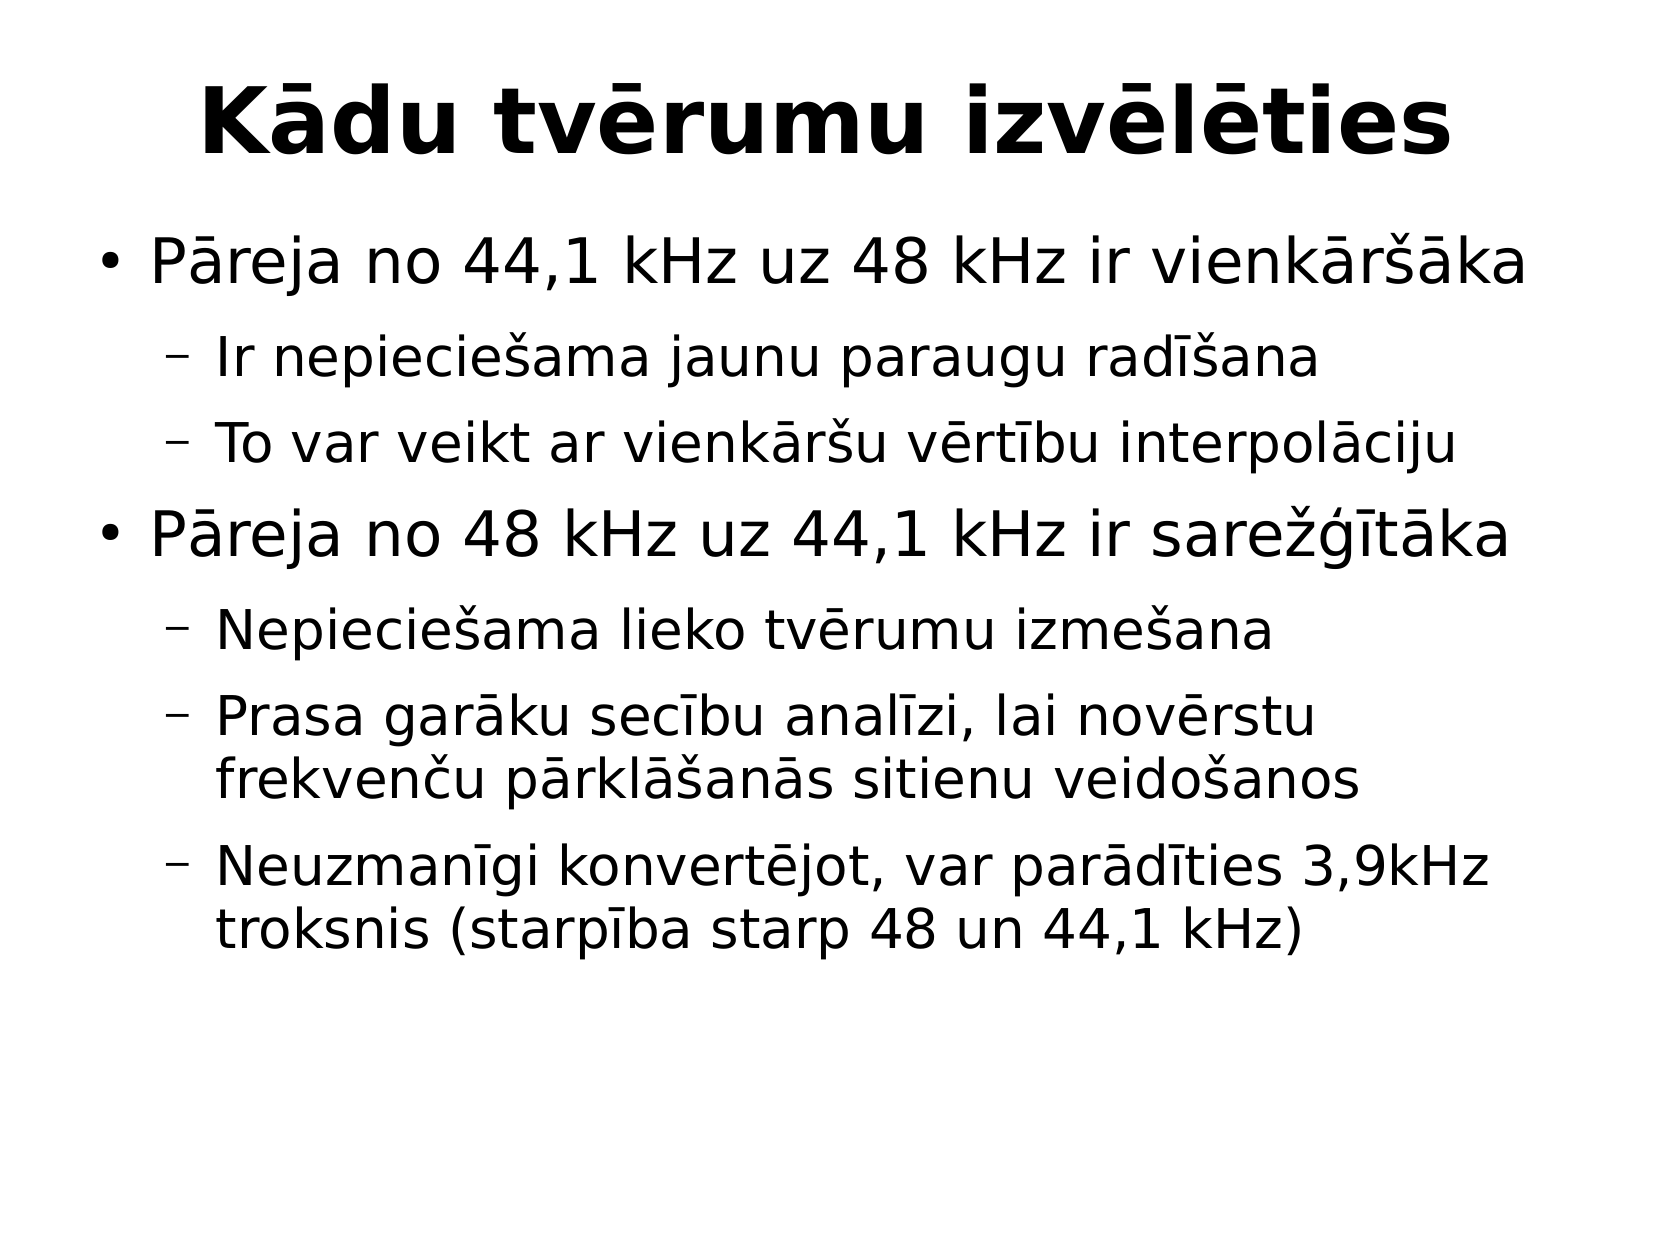

# Kādu tvērumu izvēlēties
Pāreja no 44,1 kHz uz 48 kHz ir vienkāršāka
Ir nepieciešama jaunu paraugu radīšana
To var veikt ar vienkāršu vērtību interpolāciju
Pāreja no 48 kHz uz 44,1 kHz ir sarežģītāka
Nepieciešama lieko tvērumu izmešana
Prasa garāku secību analīzi, lai novērstu frekvenču pārklāšanās sitienu veidošanos
Neuzmanīgi konvertējot, var parādīties 3,9kHz troksnis (starpība starp 48 un 44,1 kHz)